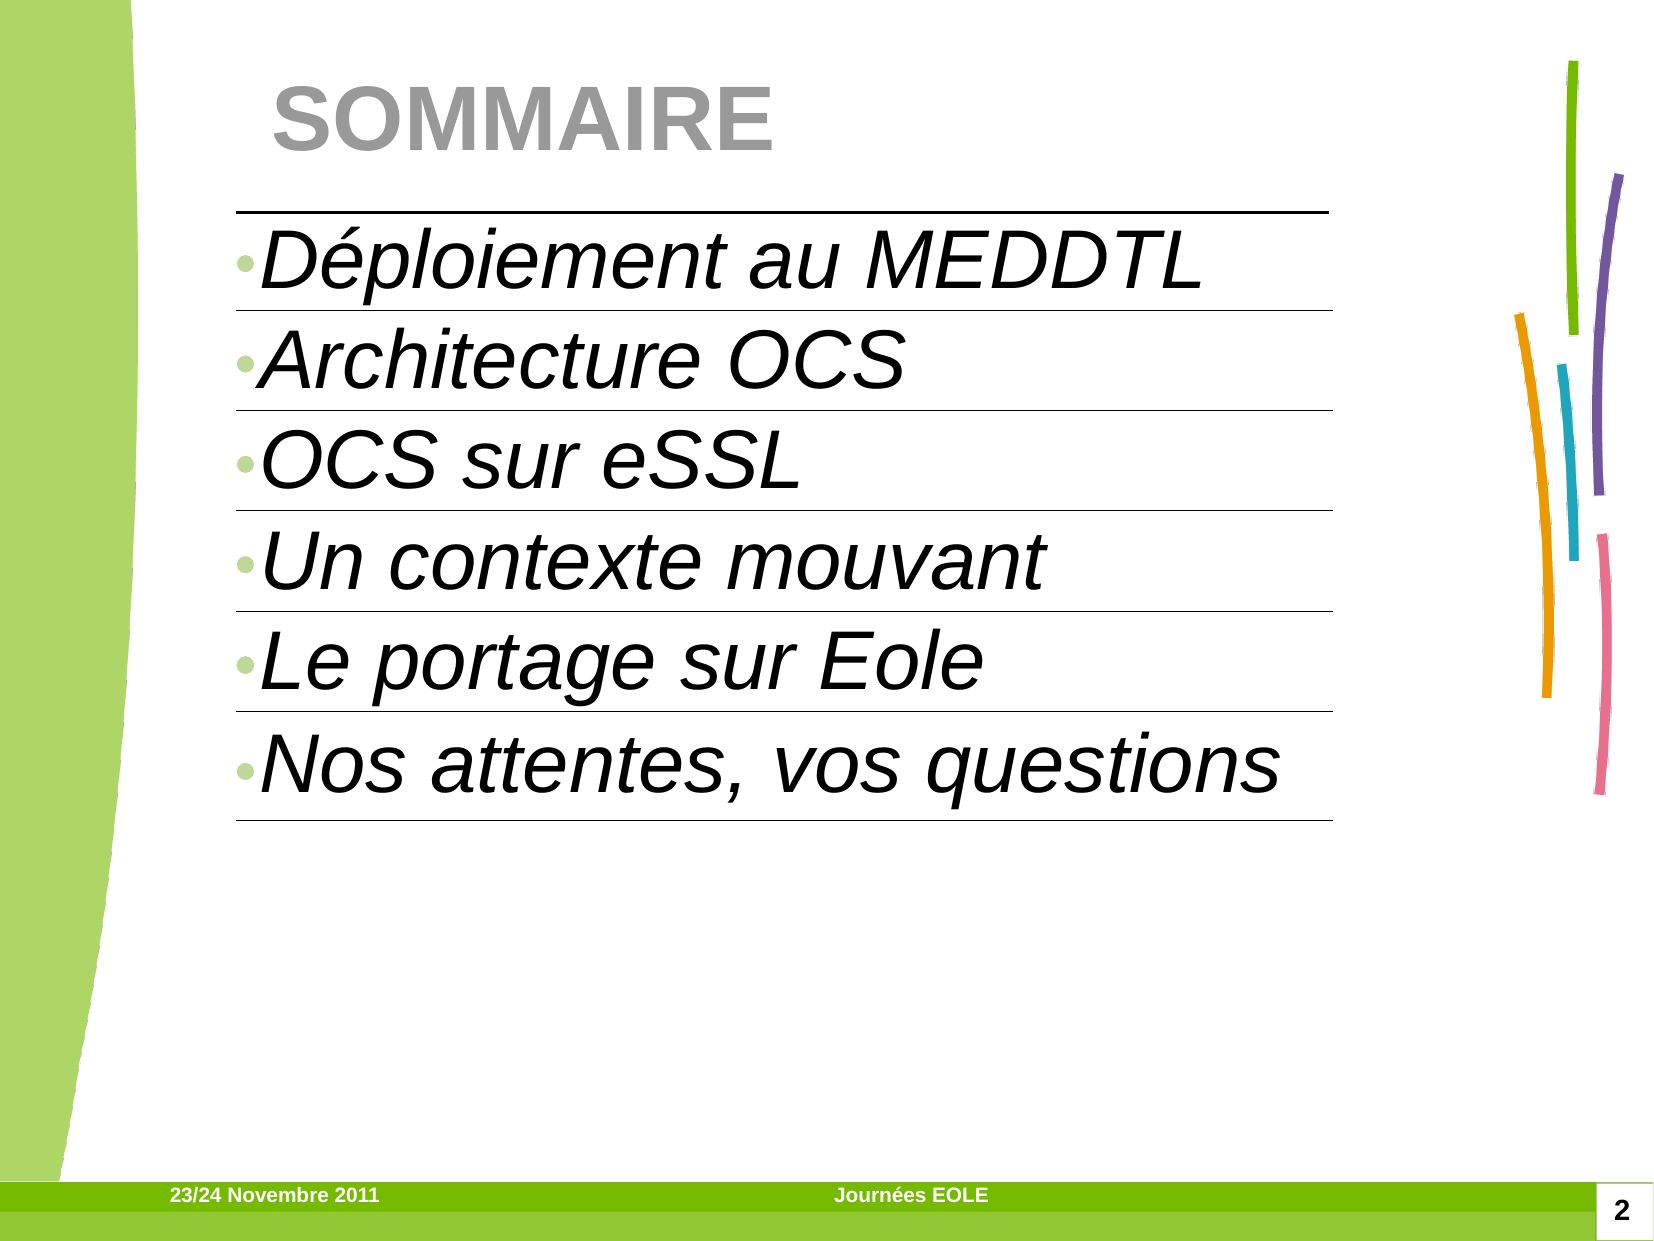

# SOMMAIRE
Déploiement au MEDDTL
Architecture OCS
OCS sur eSSL
Un contexte mouvant
Le portage sur Eole
Nos attentes, vos questions
Journées EOLE octobre 2010
2